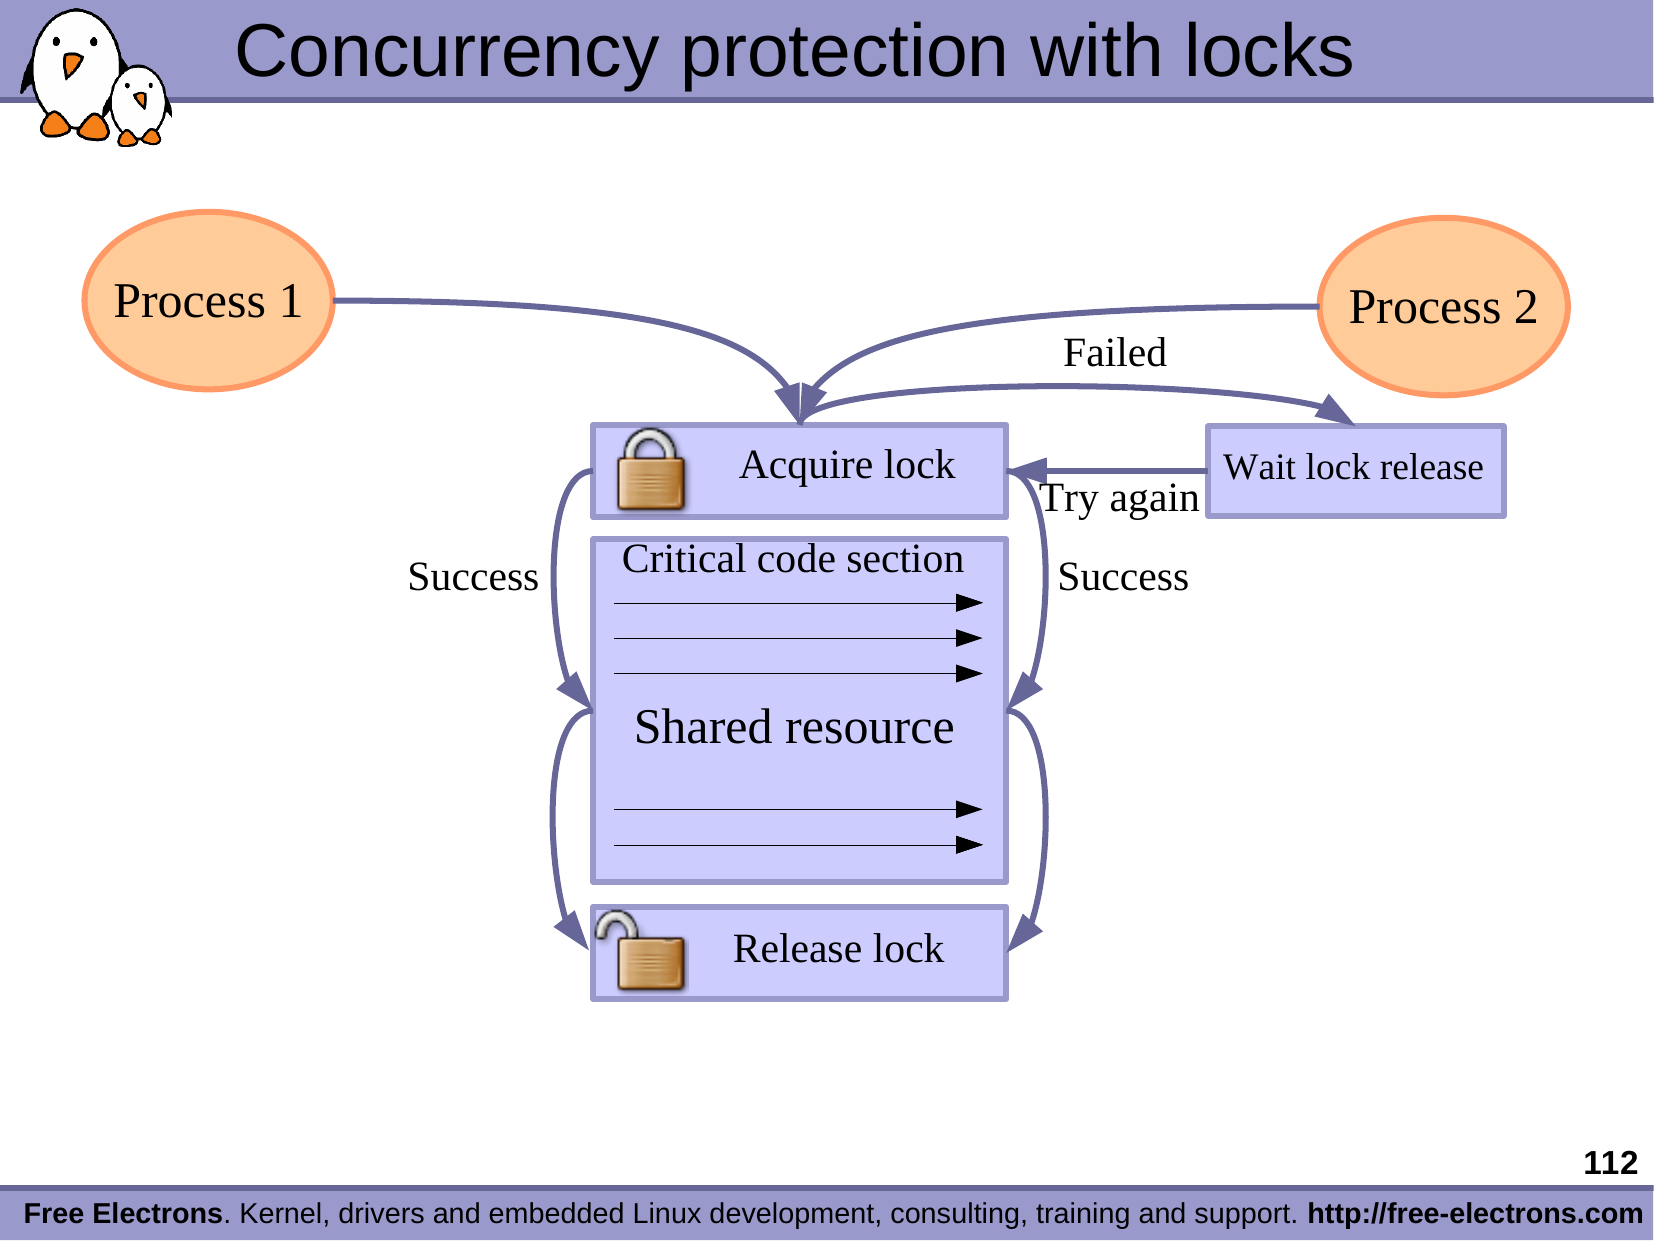

# Concurrency protection with locks
Process 1
Process 2
Failed
Acquire lock
Wait lock release
Try again
Critical code section
Success
Success
Shared resource
Release lock